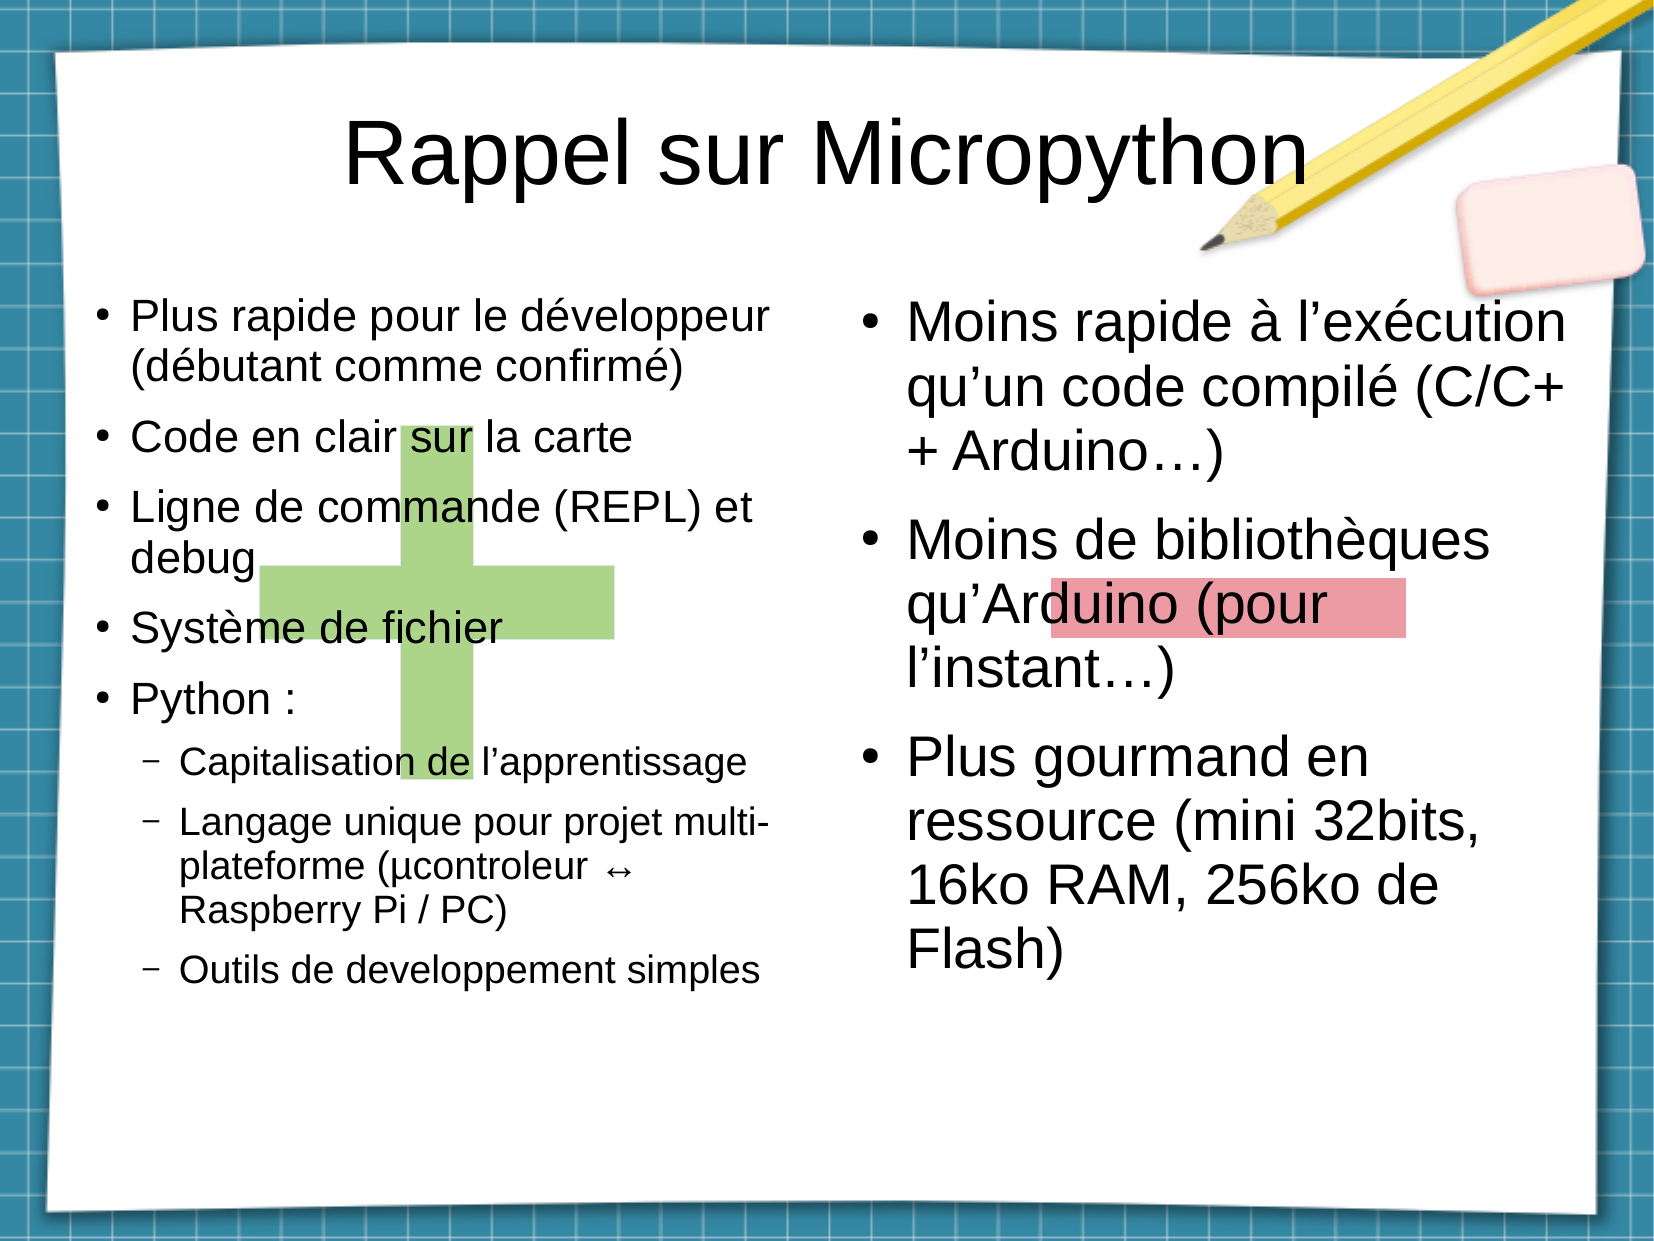

# Rappel sur Micropython
Plus rapide pour le développeur (débutant comme confirmé)
Code en clair sur la carte
Ligne de commande (REPL) et debug
Système de fichier
Python :
Capitalisation de l’apprentissage
Langage unique pour projet multi-plateforme (µcontroleur ↔ Raspberry Pi / PC)
Outils de developpement simples
Moins rapide à l’exécution qu’un code compilé (C/C++ Arduino…)
Moins de bibliothèques qu’Arduino (pour l’instant…)
Plus gourmand en ressource (mini 32bits, 16ko RAM, 256ko de Flash)